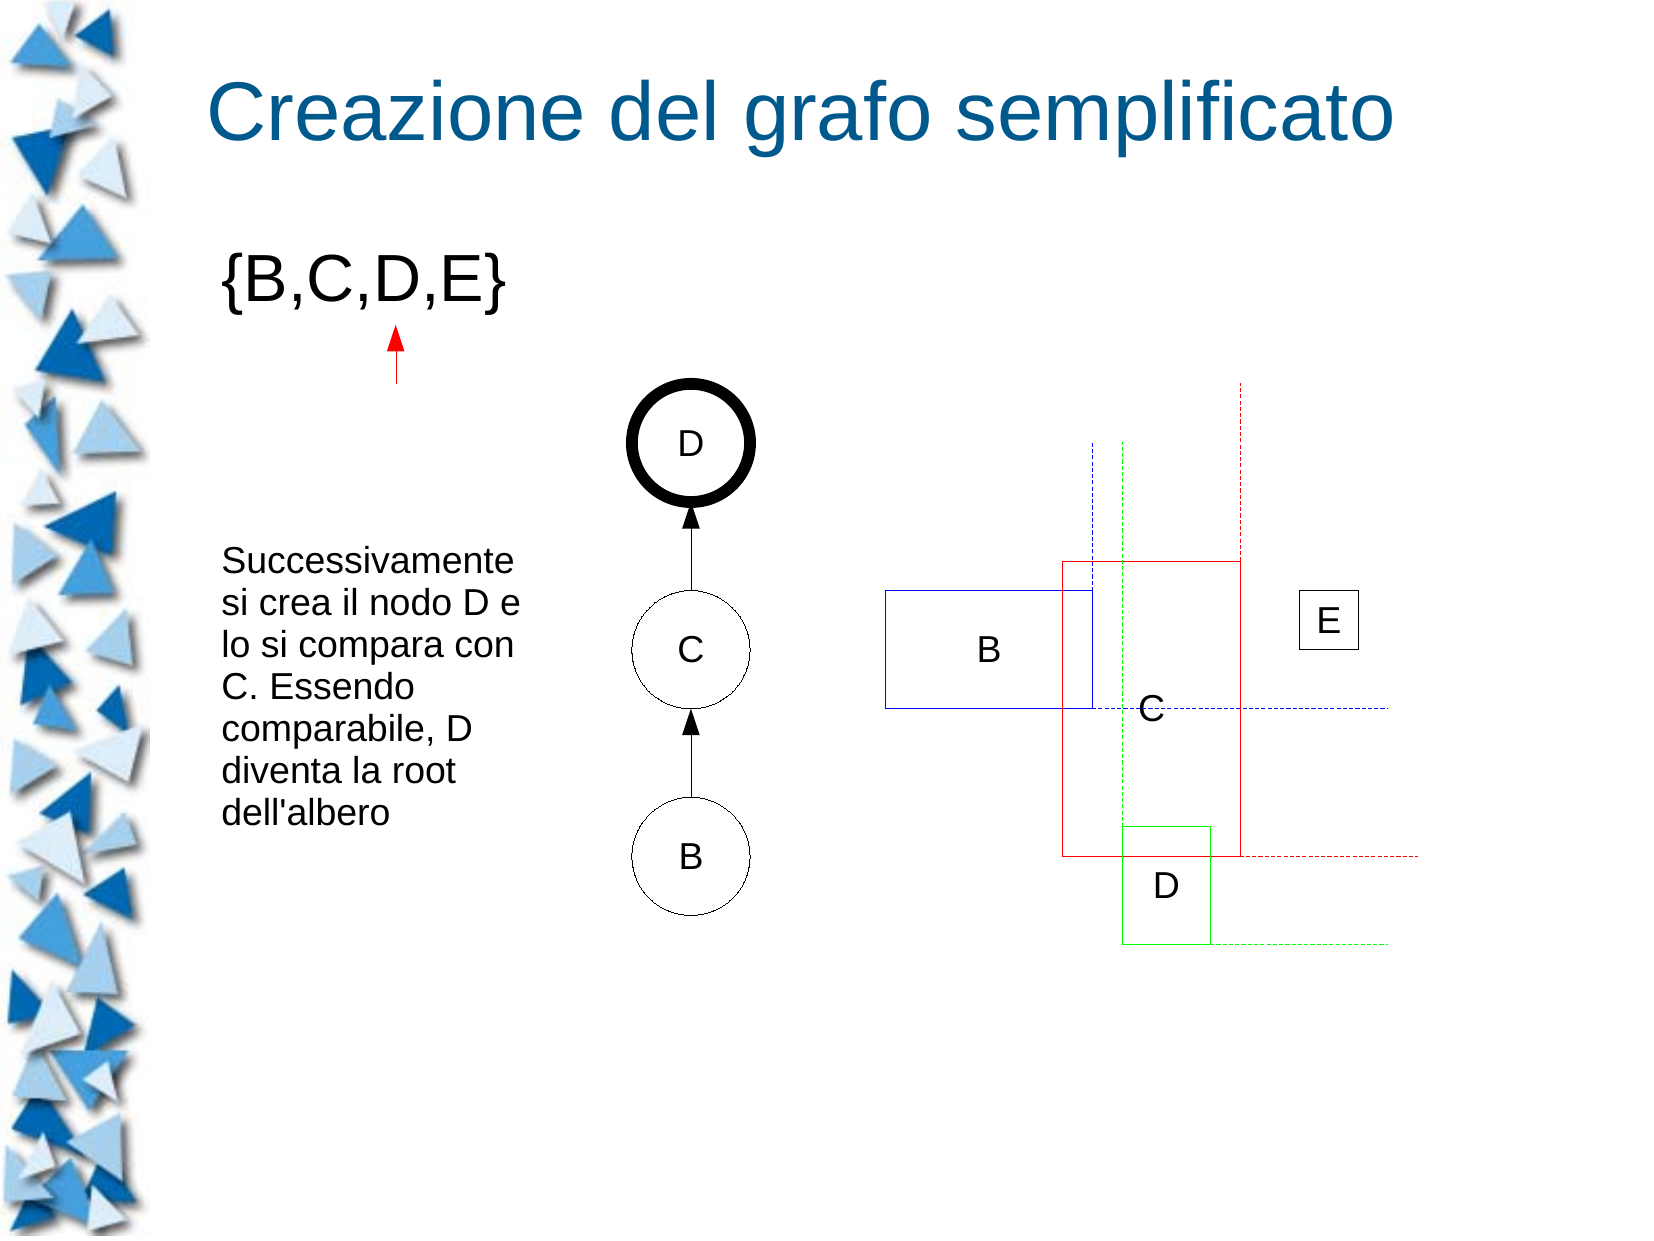

# Creazione del grafo semplificato
{B,C,D,E}
D
Successivamente si crea il nodo D e lo si compara con C. Essendo comparabile, D diventa la root dell'albero
C
C
B
E
B
D